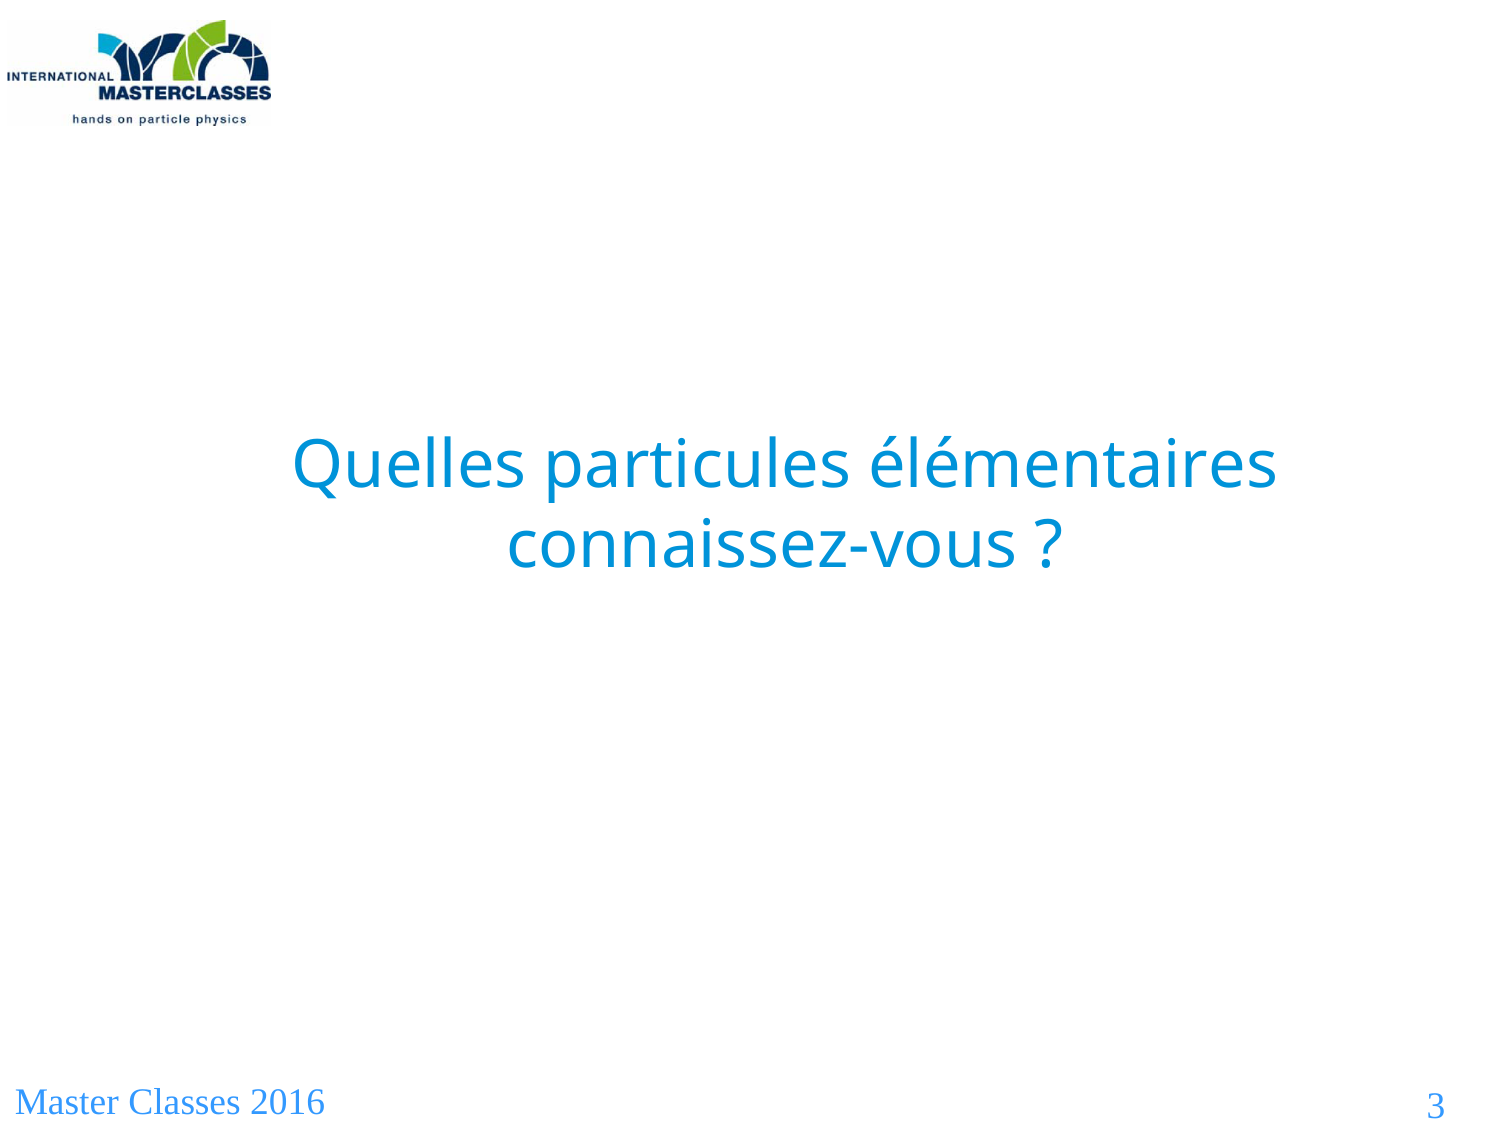

Quelles particules élémentaires connaissez-vous ?
Master Classes 2016
3